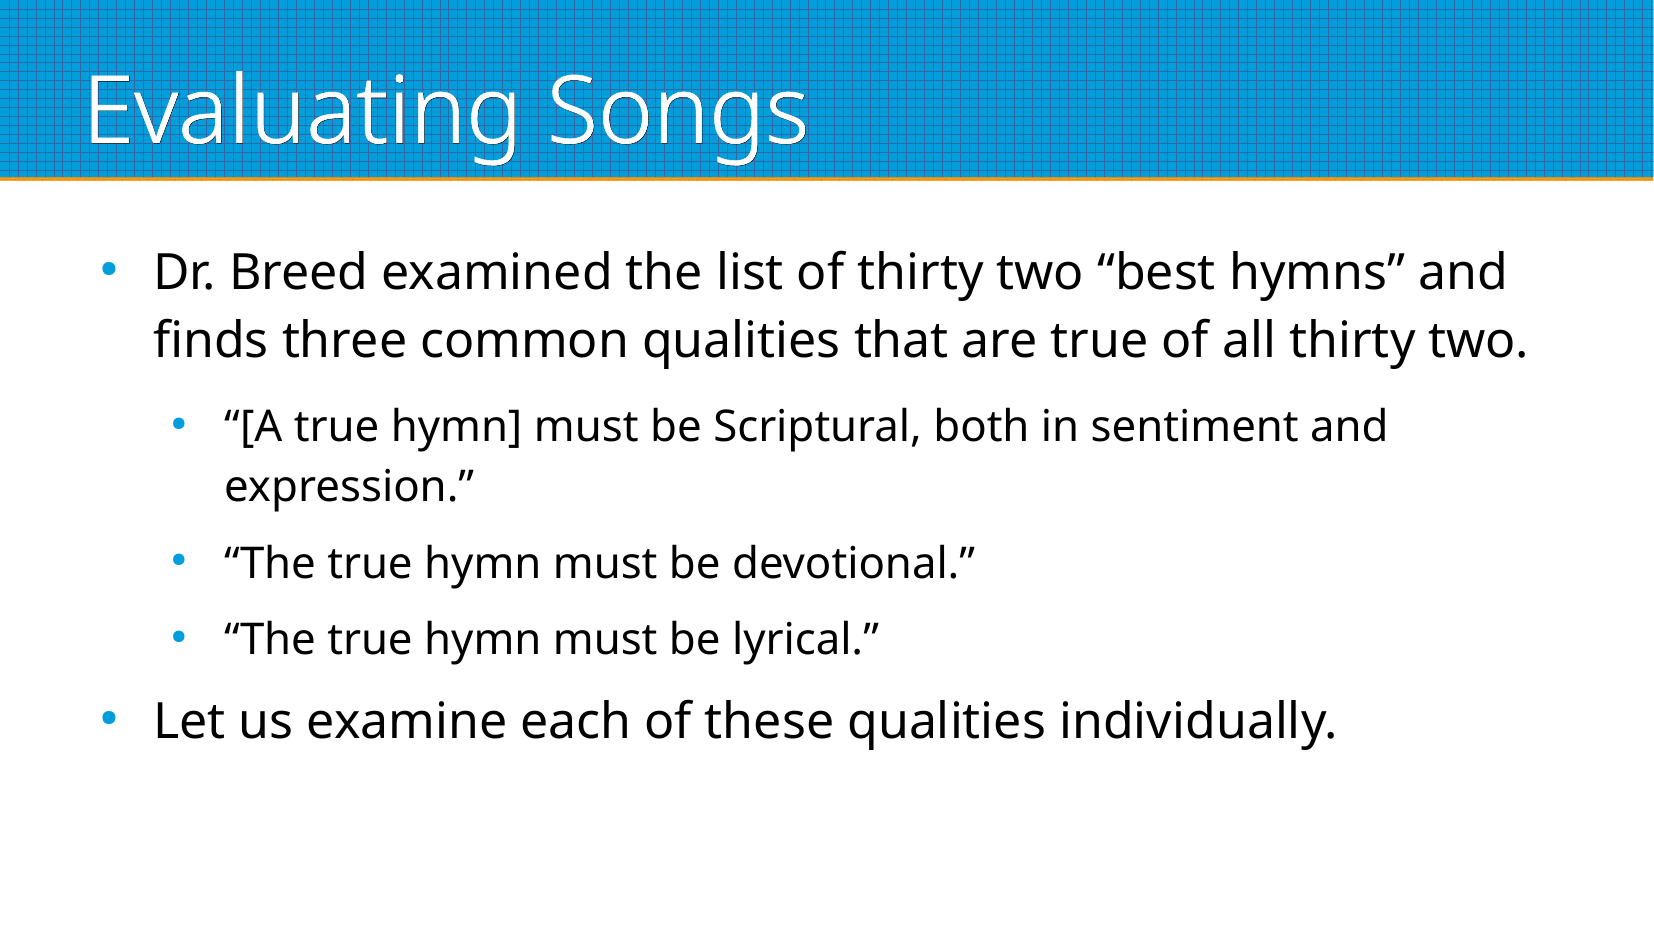

# Evaluating Songs
Dr. Breed examined the list of thirty two “best hymns” and finds three common qualities that are true of all thirty two.
“[A true hymn] must be Scriptural, both in sentiment and expression.”
“The true hymn must be devotional.”
“The true hymn must be lyrical.”
Let us examine each of these qualities individually.